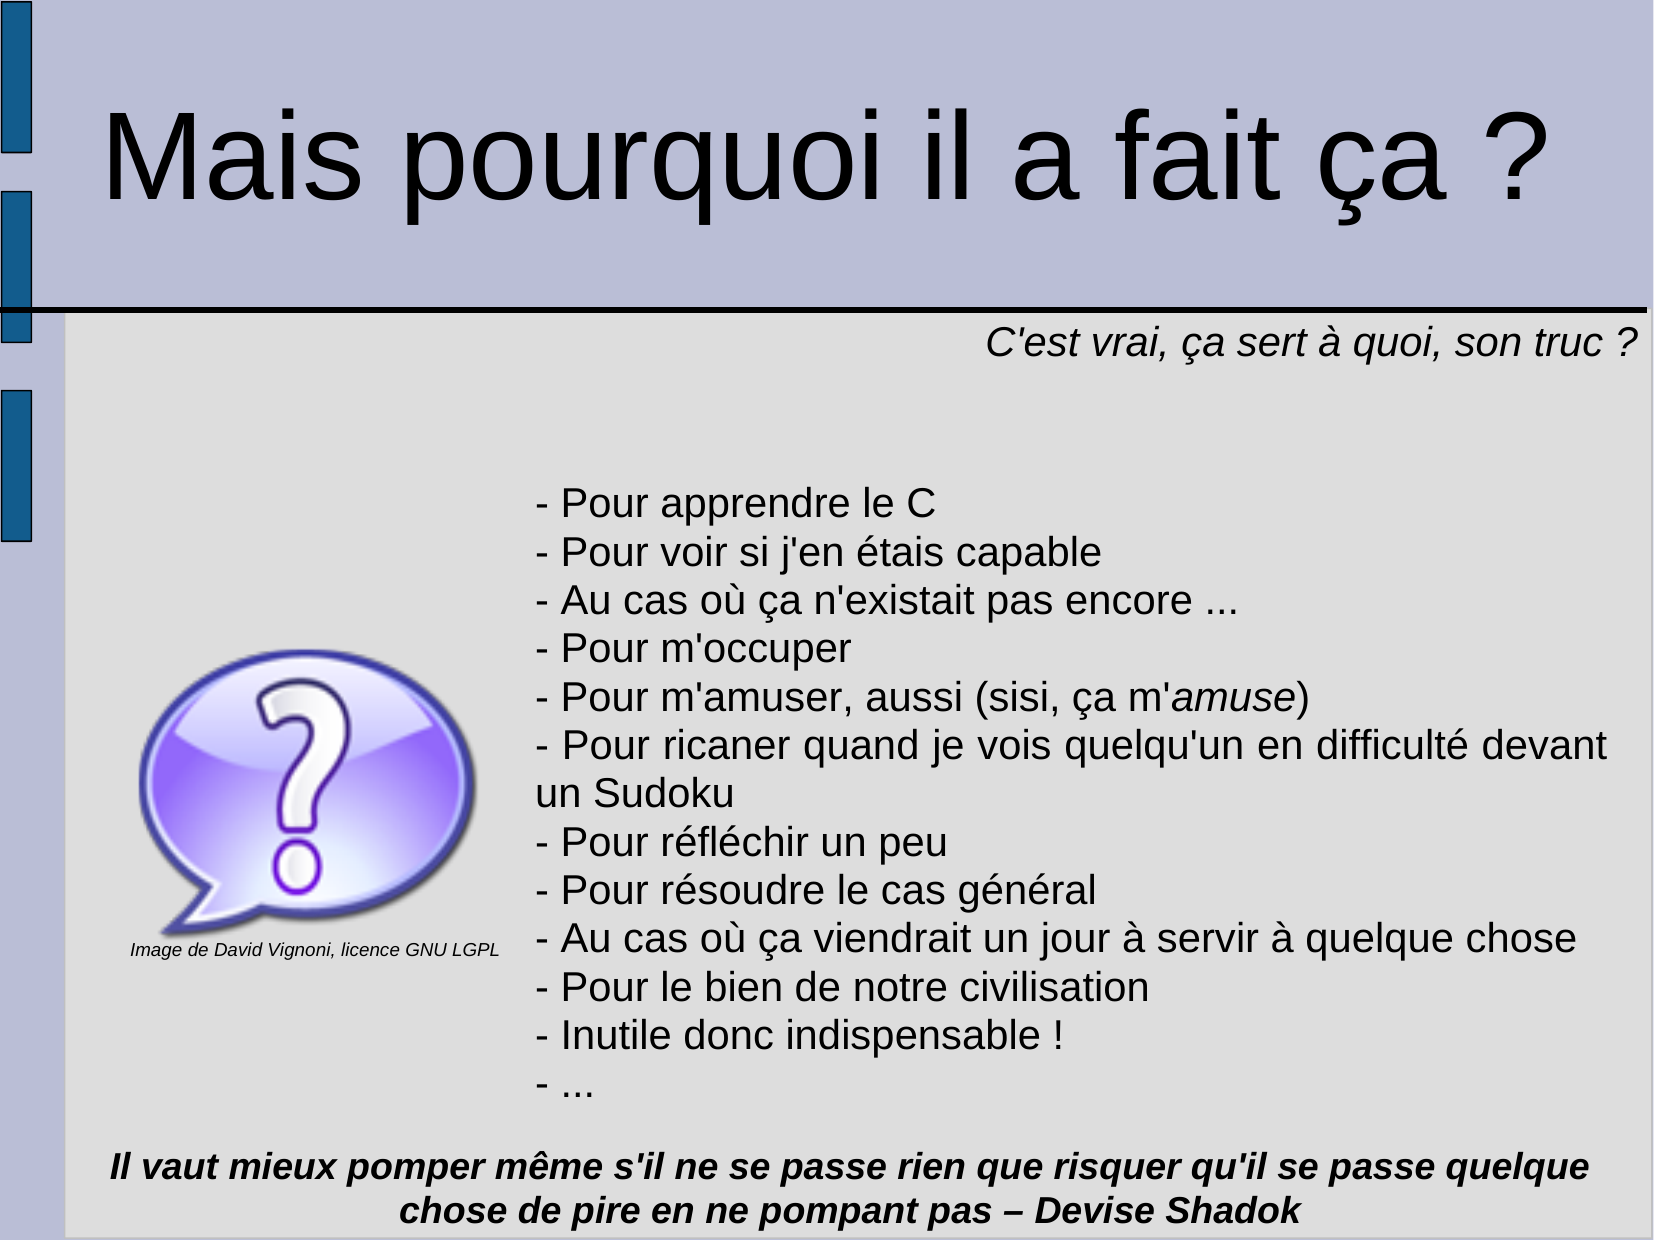

Mais pourquoi il a fait ça ?
C'est vrai, ça sert à quoi, son truc ?
- Pour apprendre le C
- Pour voir si j'en étais capable
- Au cas où ça n'existait pas encore ...
- Pour m'occuper
- Pour m'amuser, aussi (sisi, ça m'amuse)
- Pour ricaner quand je vois quelqu'un en difficulté devant un Sudoku
- Pour réfléchir un peu
- Pour résoudre le cas général
- Au cas où ça viendrait un jour à servir à quelque chose
- Pour le bien de notre civilisation
- Inutile donc indispensable !
- ...
Image de David Vignoni, licence GNU LGPL
Il vaut mieux pomper même s'il ne se passe rien que risquer qu'il se passe quelque chose de pire en ne pompant pas – Devise Shadok